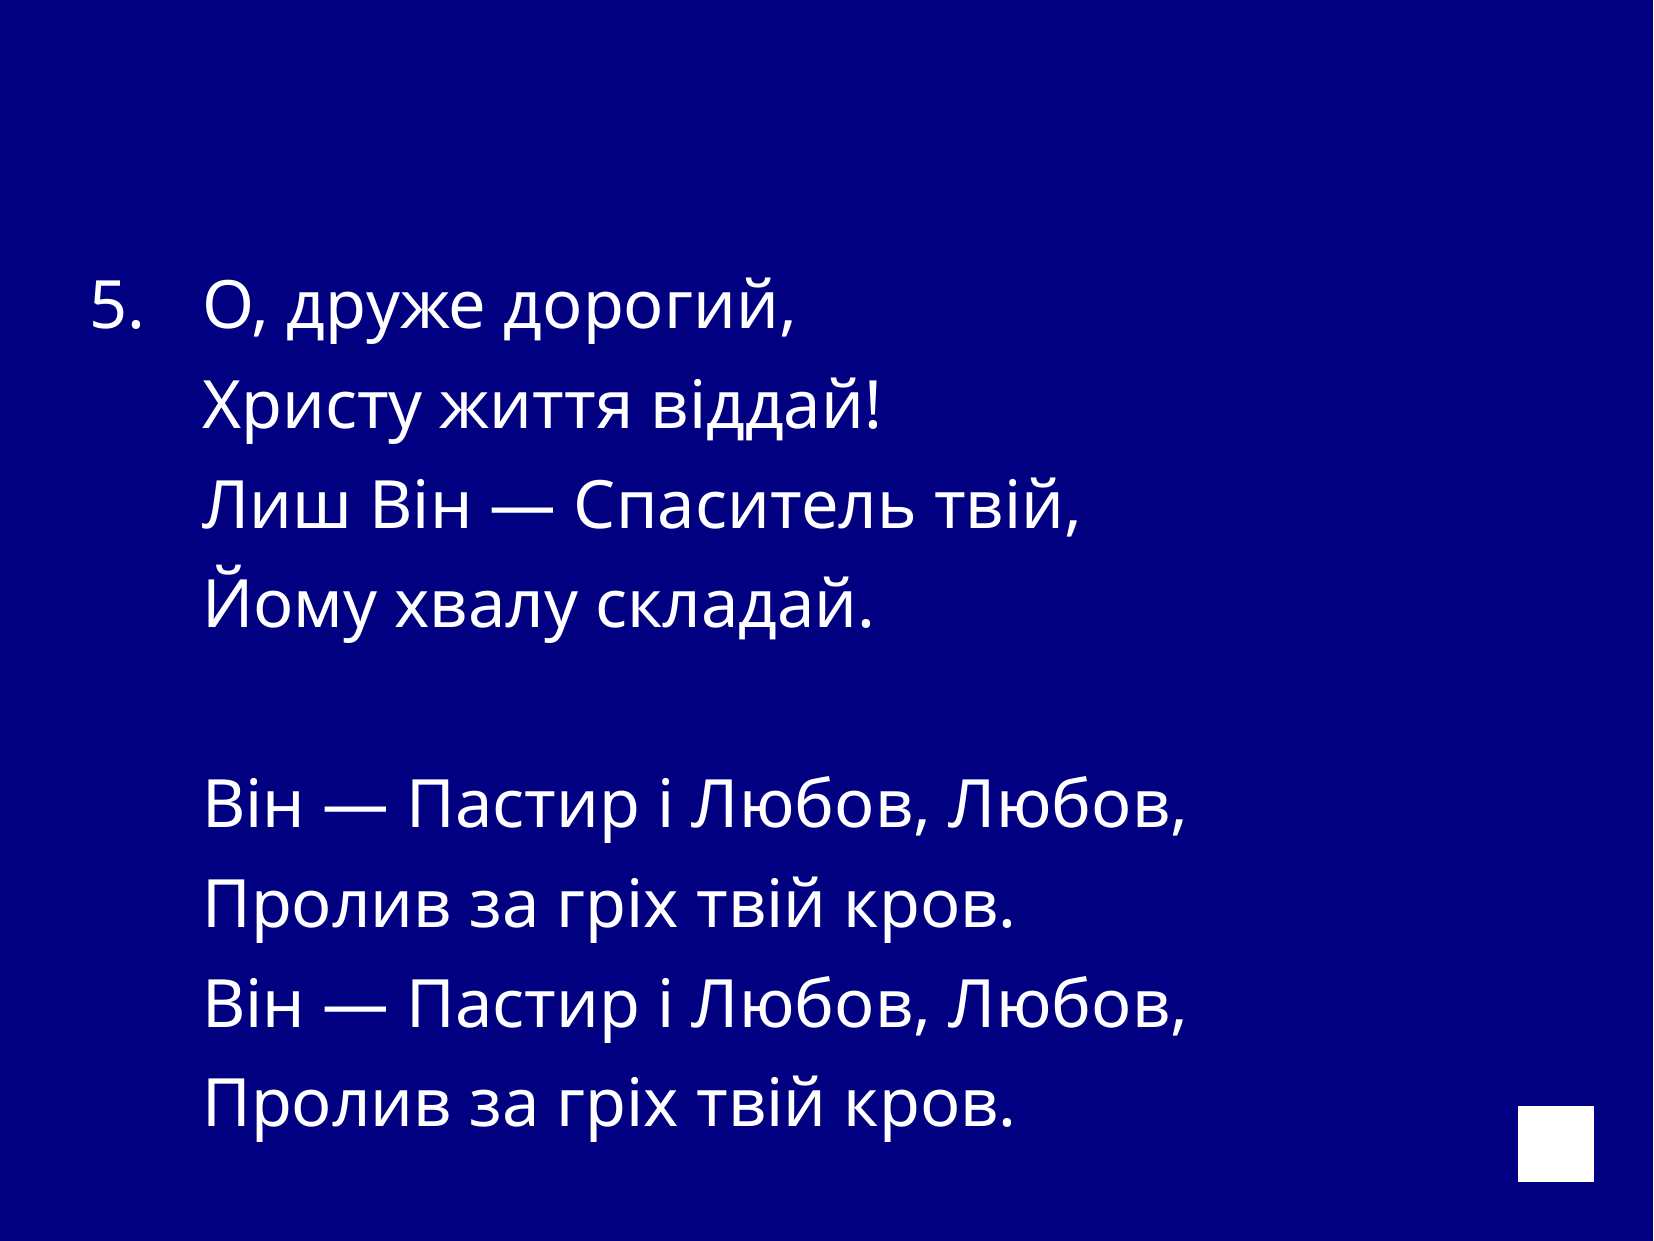

5.	О, друже дорогий,
	Христу життя віддай!
	Лиш Він ― Спаситель твій,
	Йому хвалу складай.
	Він ― Пастир і Любов, Любов,
	Пролив за гріх твій кров.
	Він ― Пастир і Любов, Любов,
	Пролив за гріх твій кров.